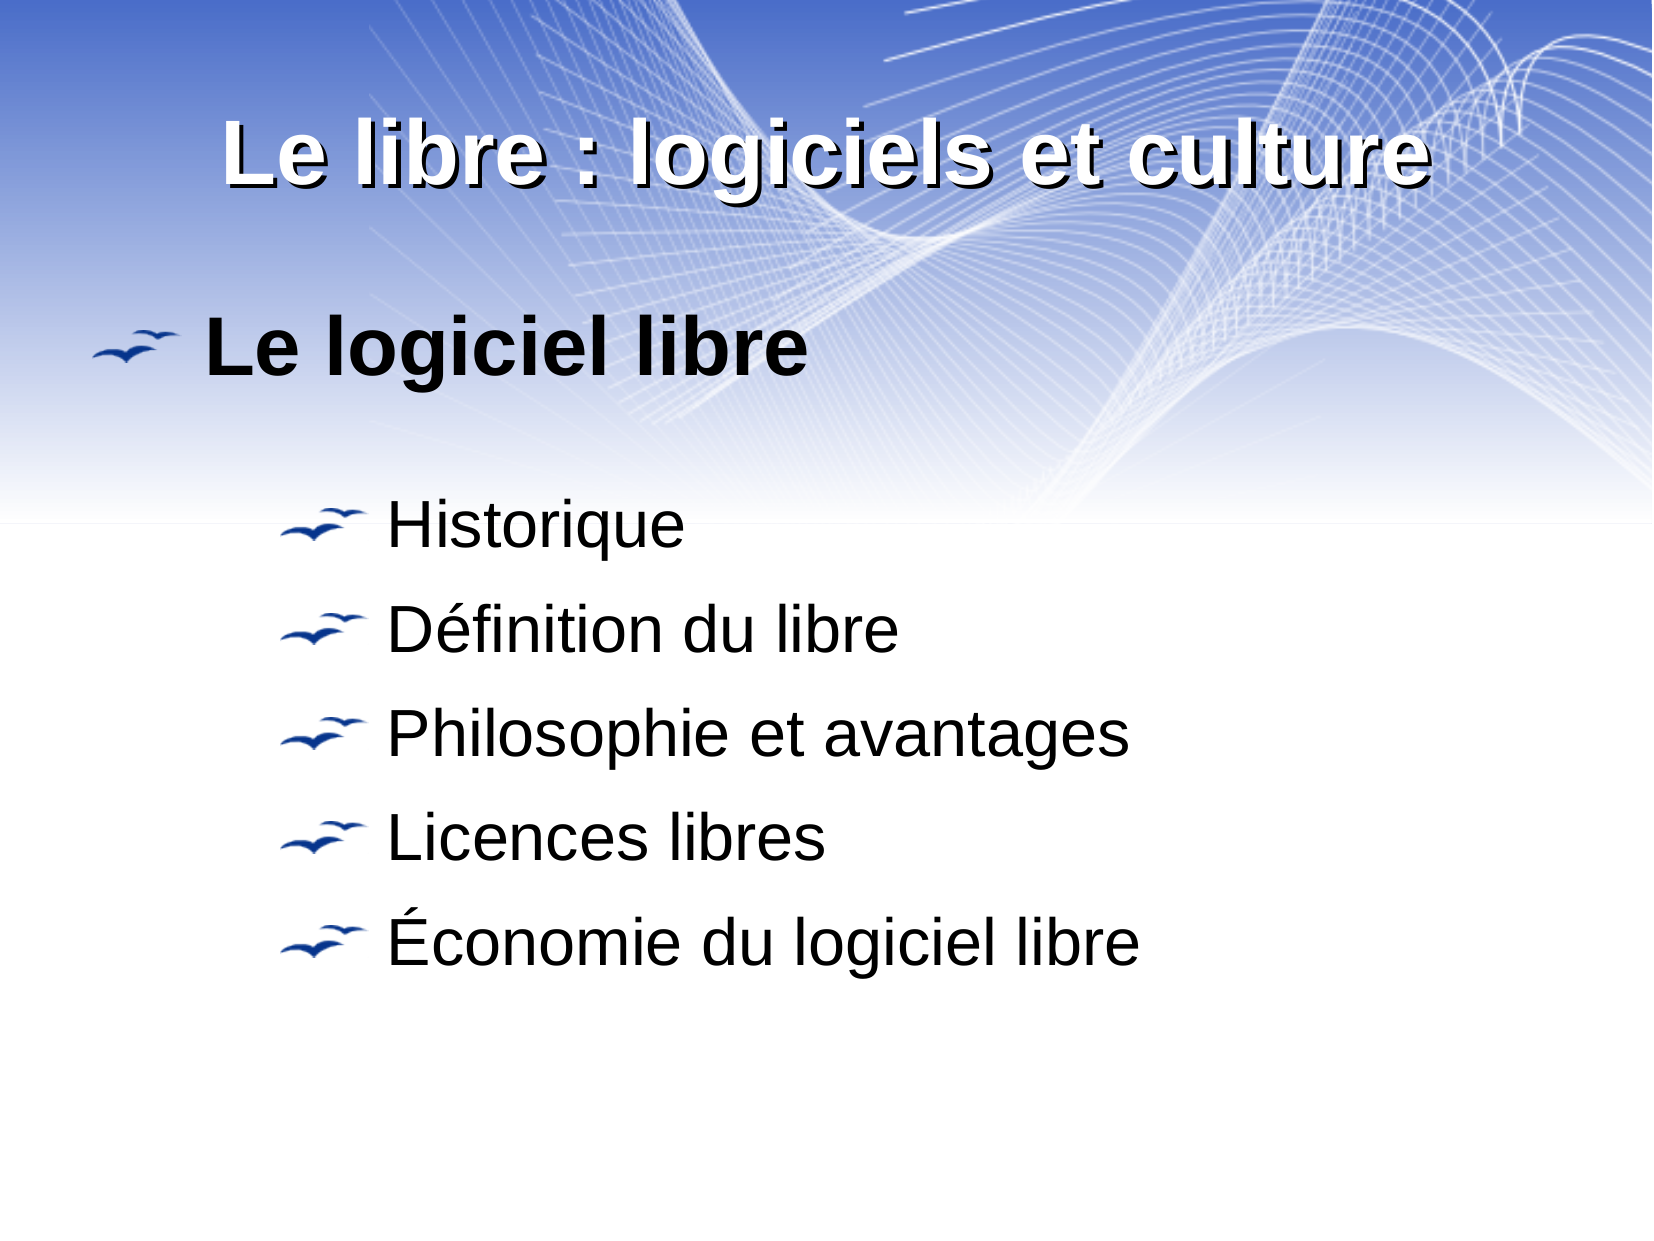

# Le libre : logiciels et culture
 Le logiciel libre
 Historique
 Définition du libre
 Philosophie et avantages
 Licences libres
 Économie du logiciel libre